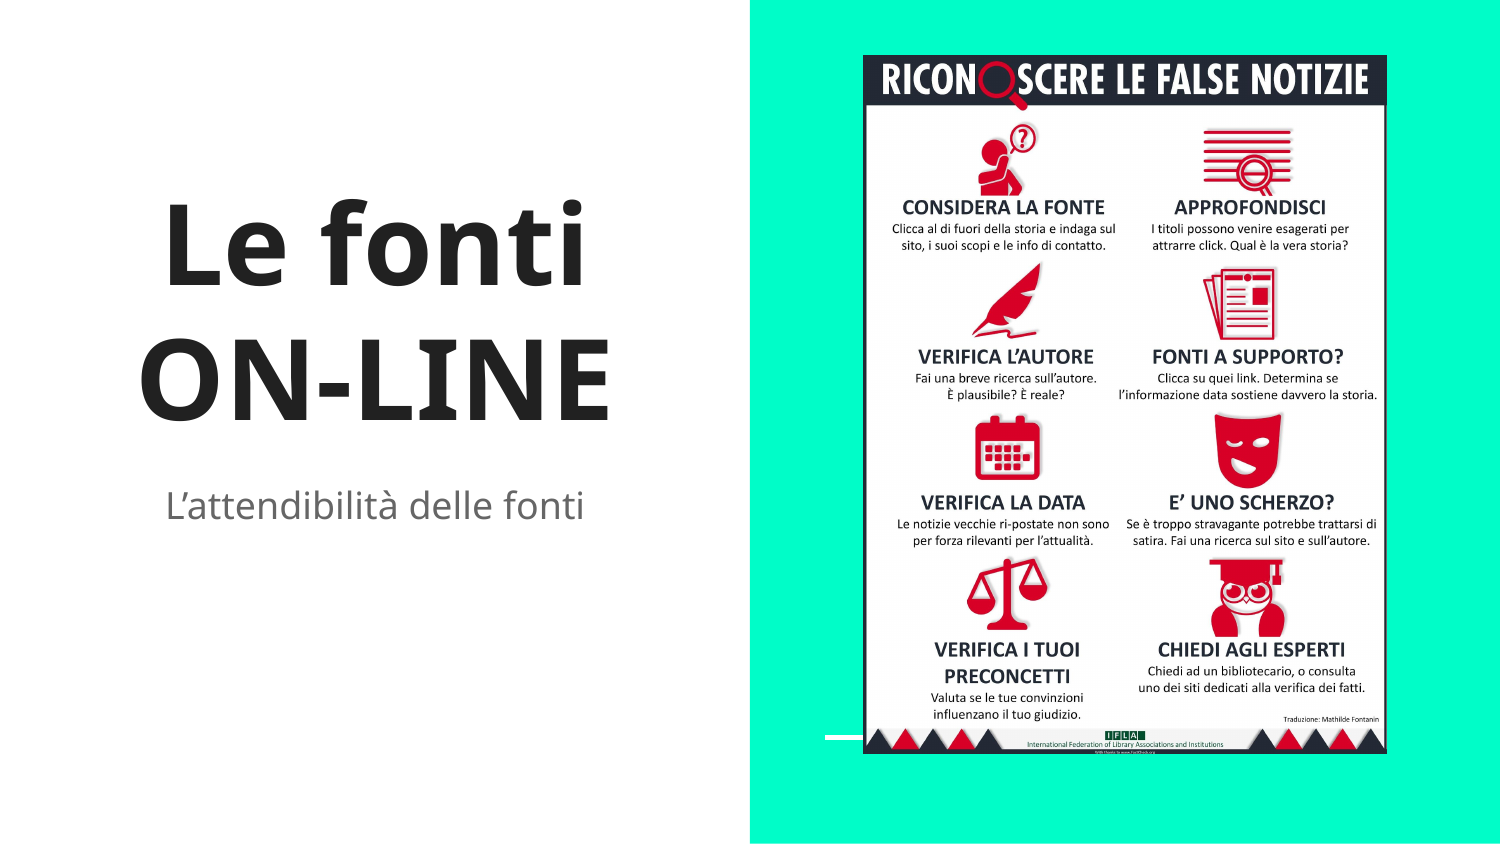

# Le fonti ON-LINE
L’attendibilità delle fonti